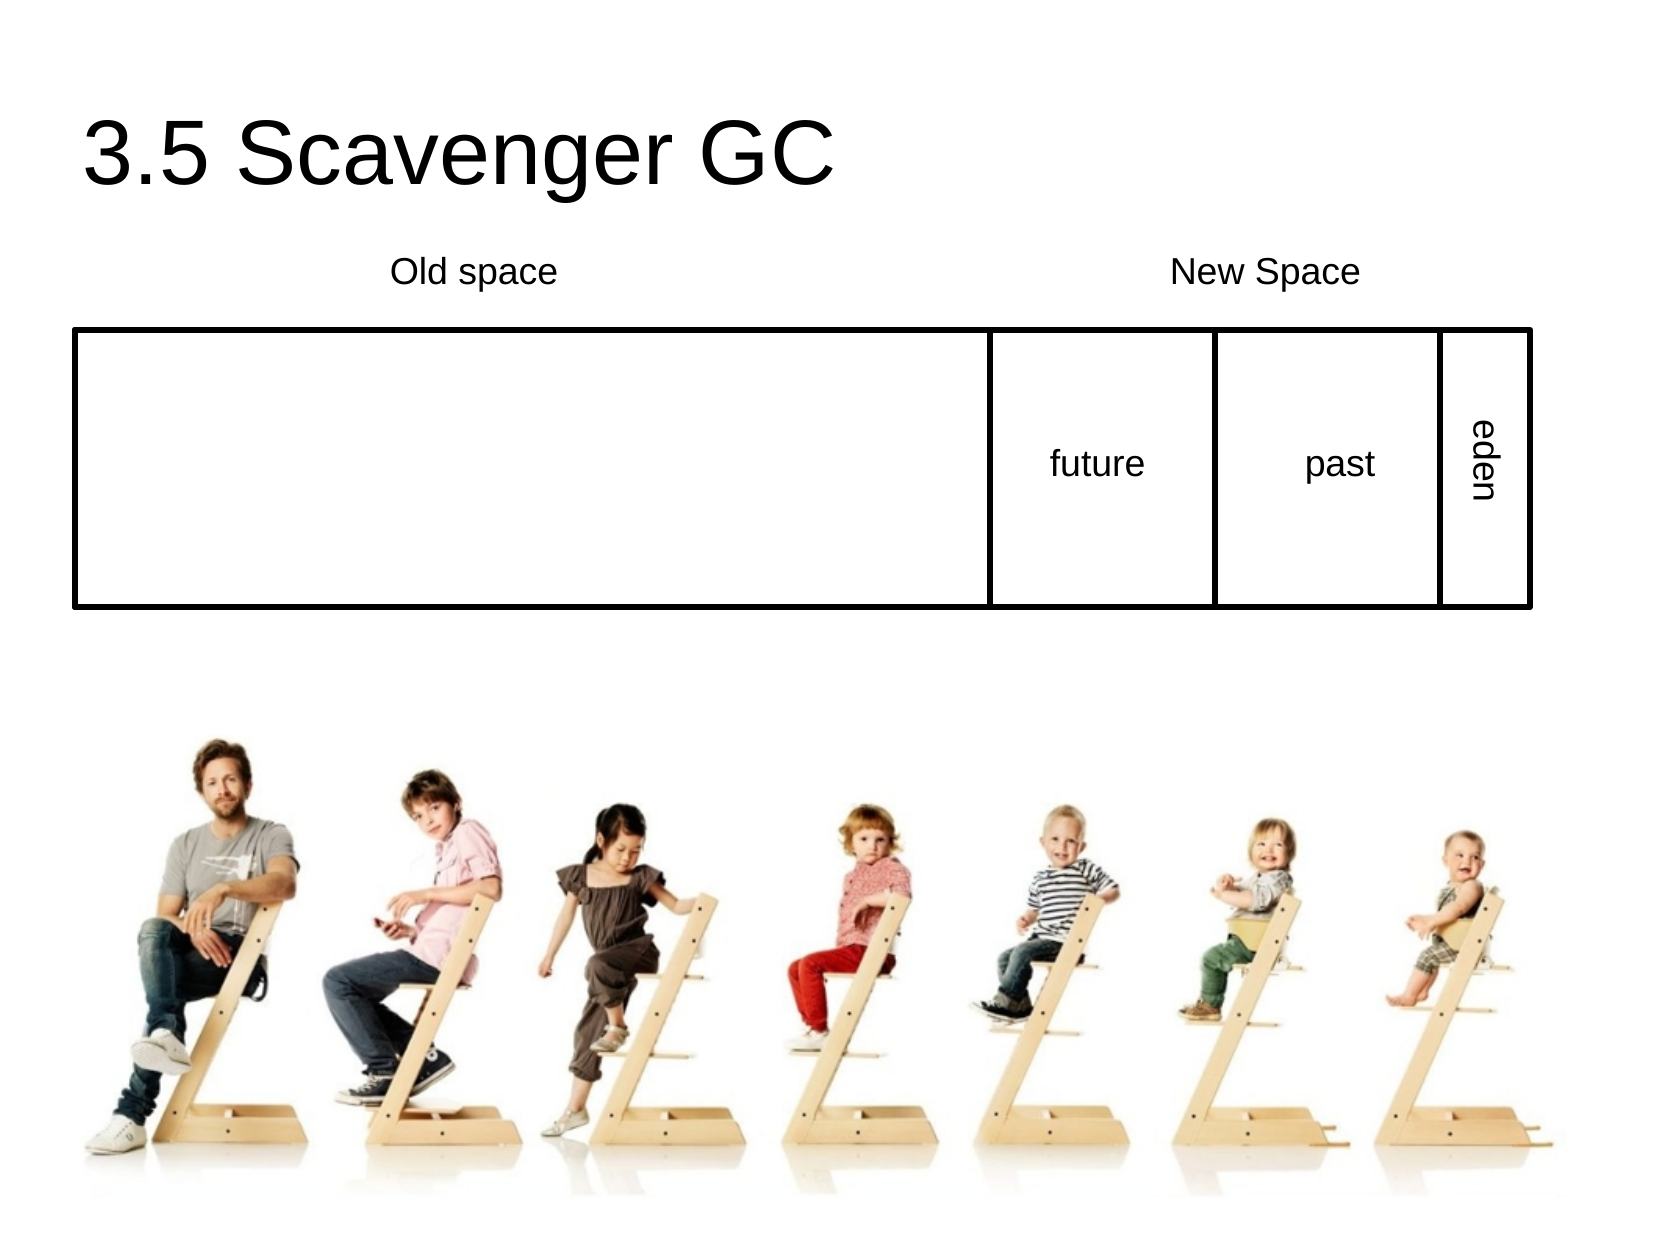

# 3.5 Scavenger GC
Old space
New Space
future
past
eden